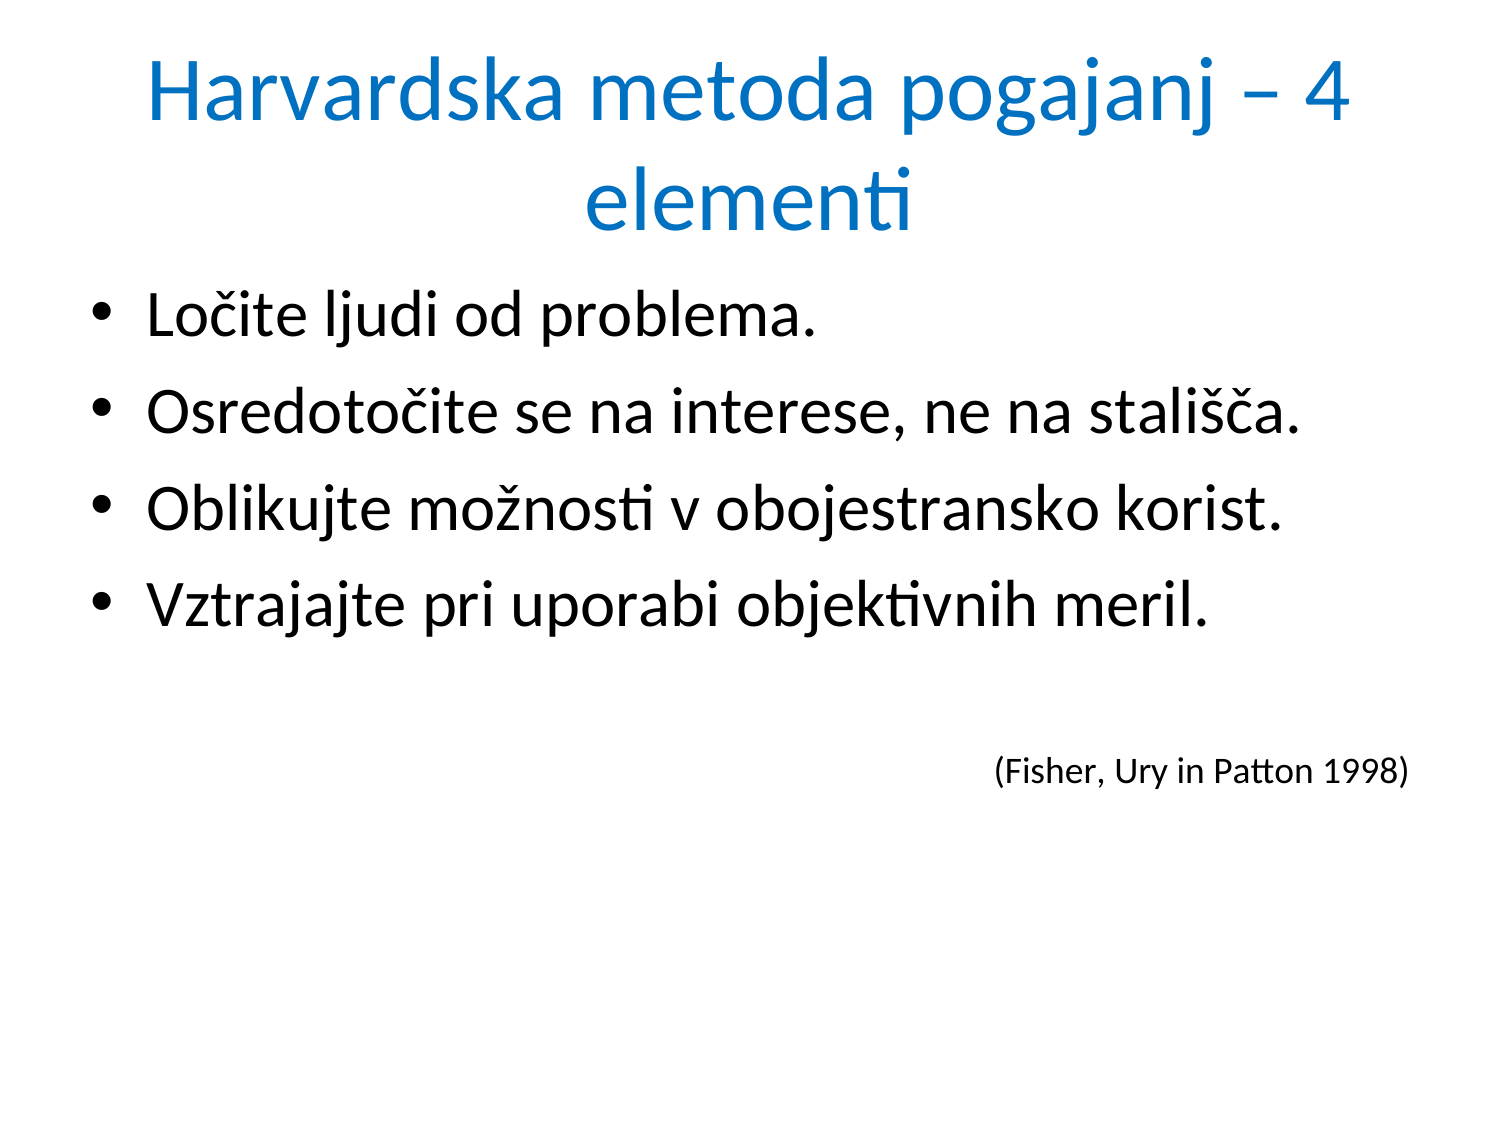

# Harvardska metoda pogajanj – 4 elementi
Ločite ljudi od problema.
Osredotočite se na interese, ne na stališča.
Oblikujte možnosti v obojestransko korist.
Vztrajajte pri uporabi objektivnih meril.
(Fisher, Ury in Patton 1998)